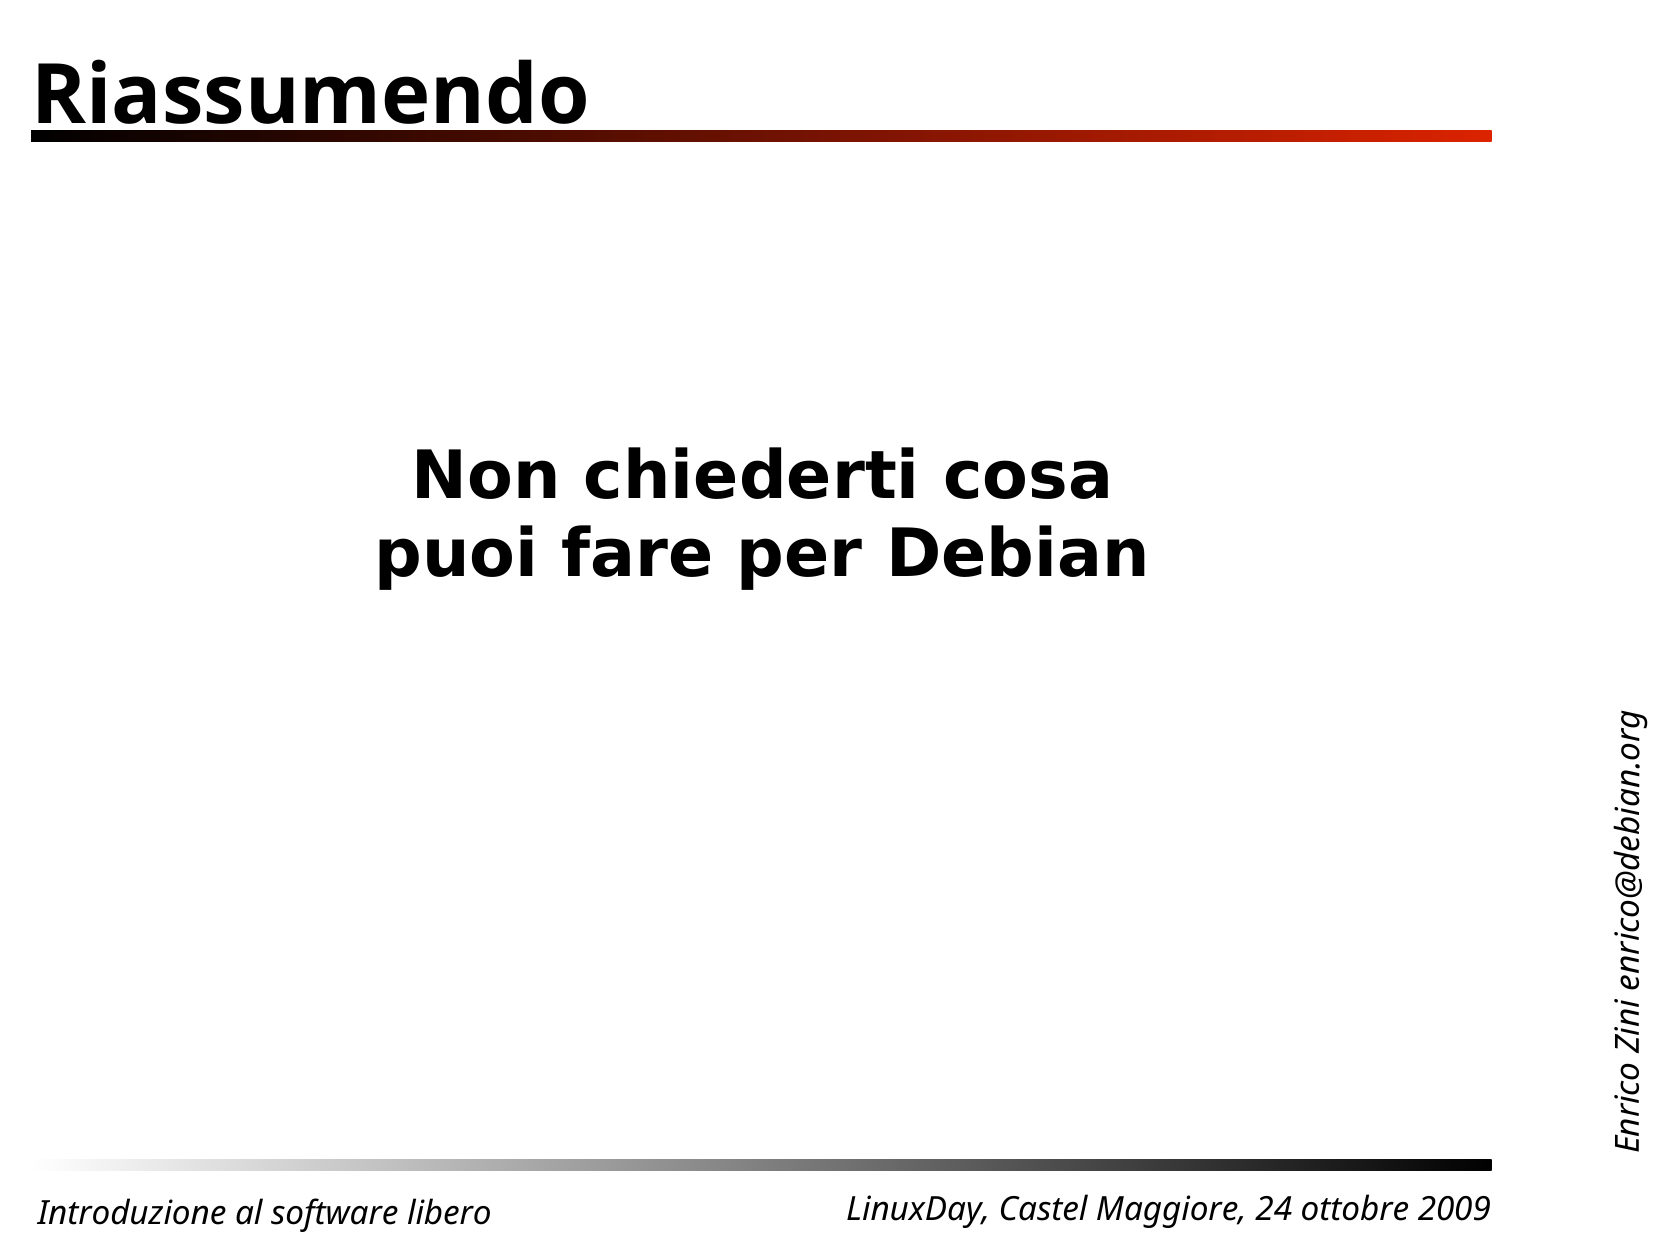

Riassumendo
Non chiederti cosa
puoi fare per Debian